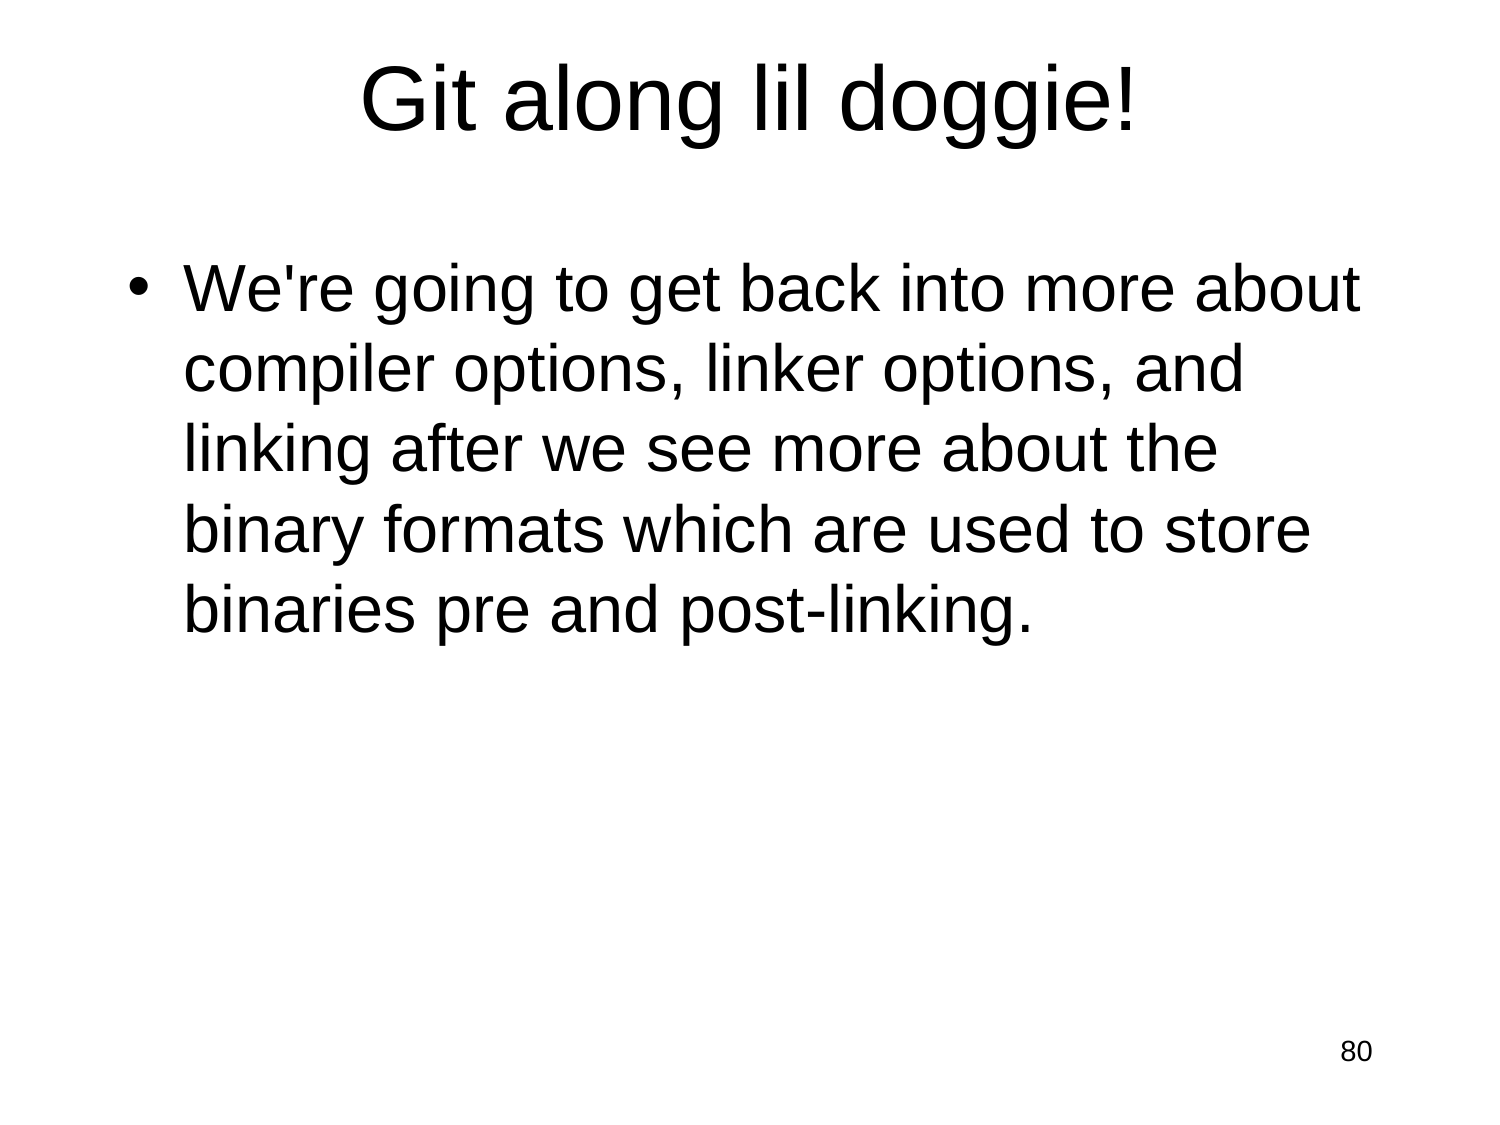

# Git along lil doggie!
We're going to get back into more about compiler options, linker options, and linking after we see more about the binary formats which are used to store binaries pre and post-linking.